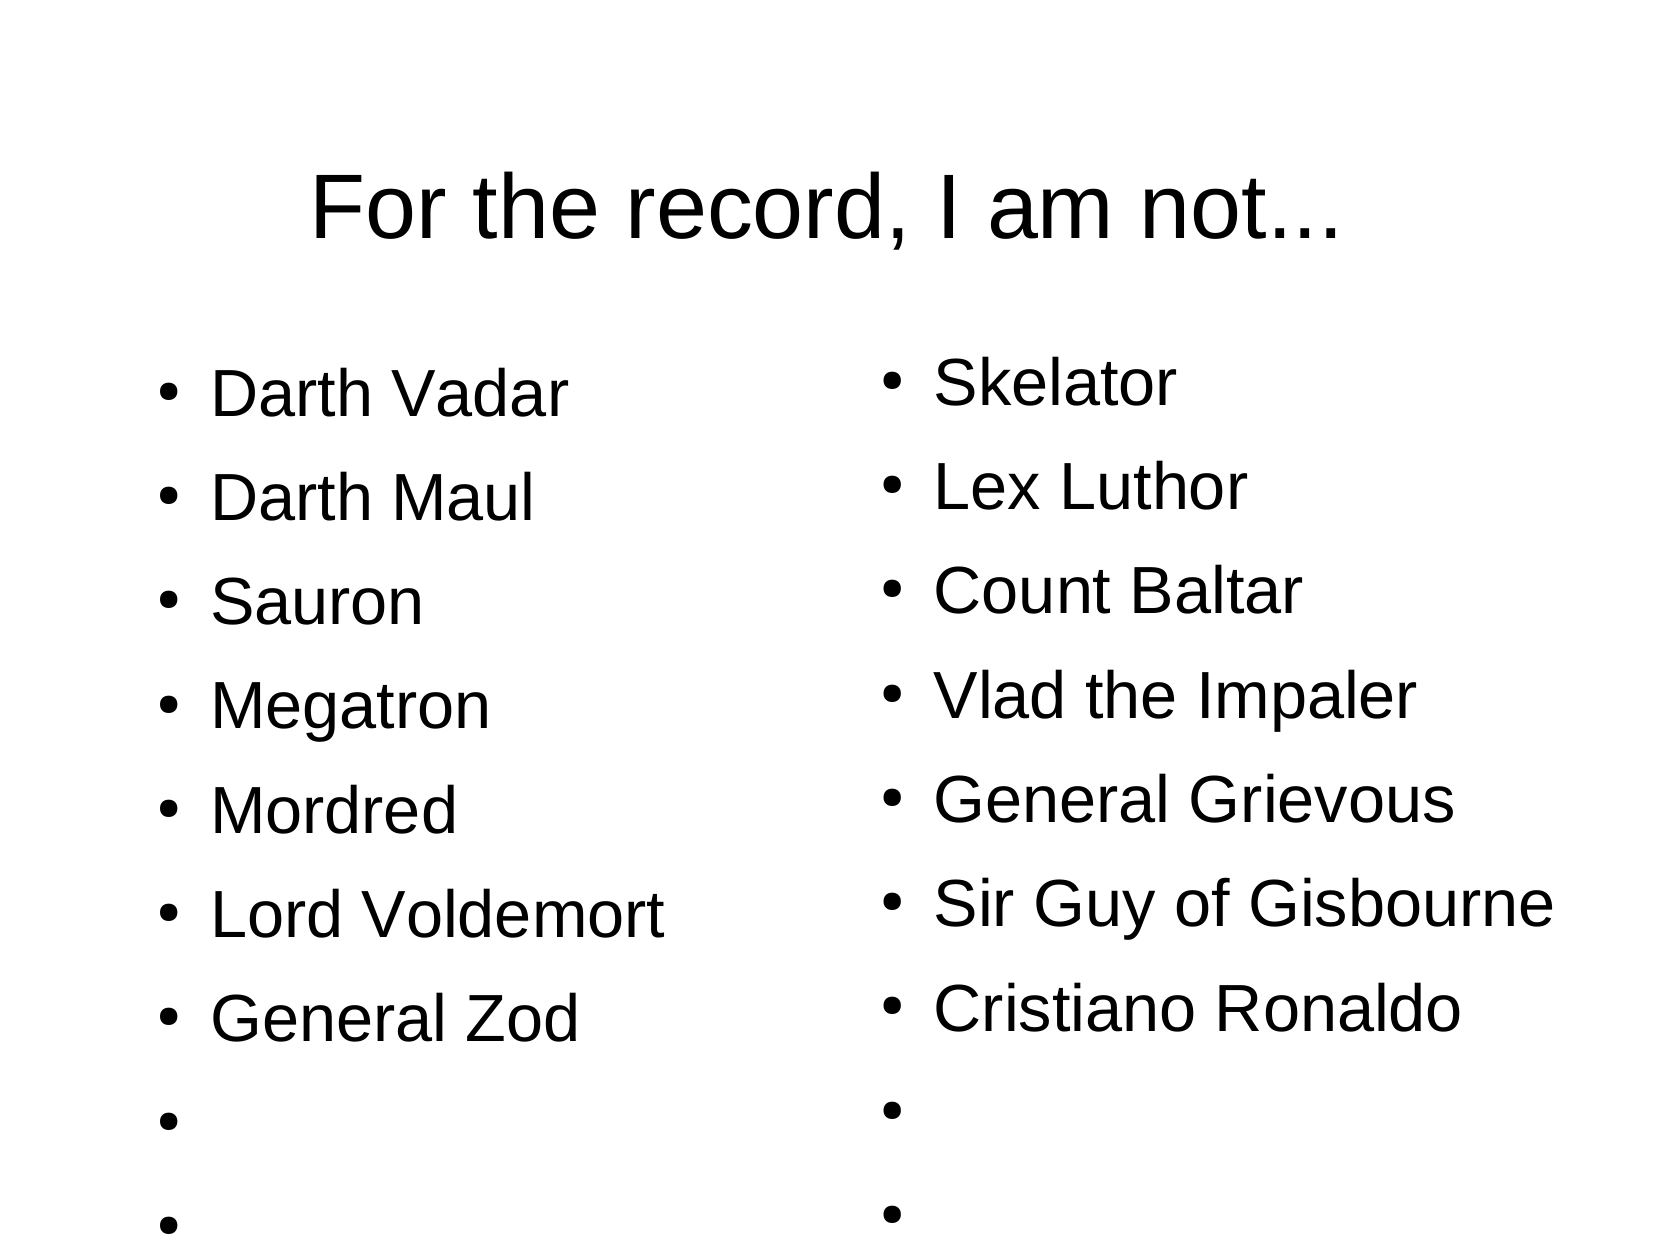

# For the record, I am not...
Skelator
Lex Luthor
Count Baltar
Vlad the Impaler
General Grievous
Sir Guy of Gisbourne
Cristiano Ronaldo
Darth Vadar
Darth Maul
Sauron
Megatron
Mordred
Lord Voldemort
General Zod